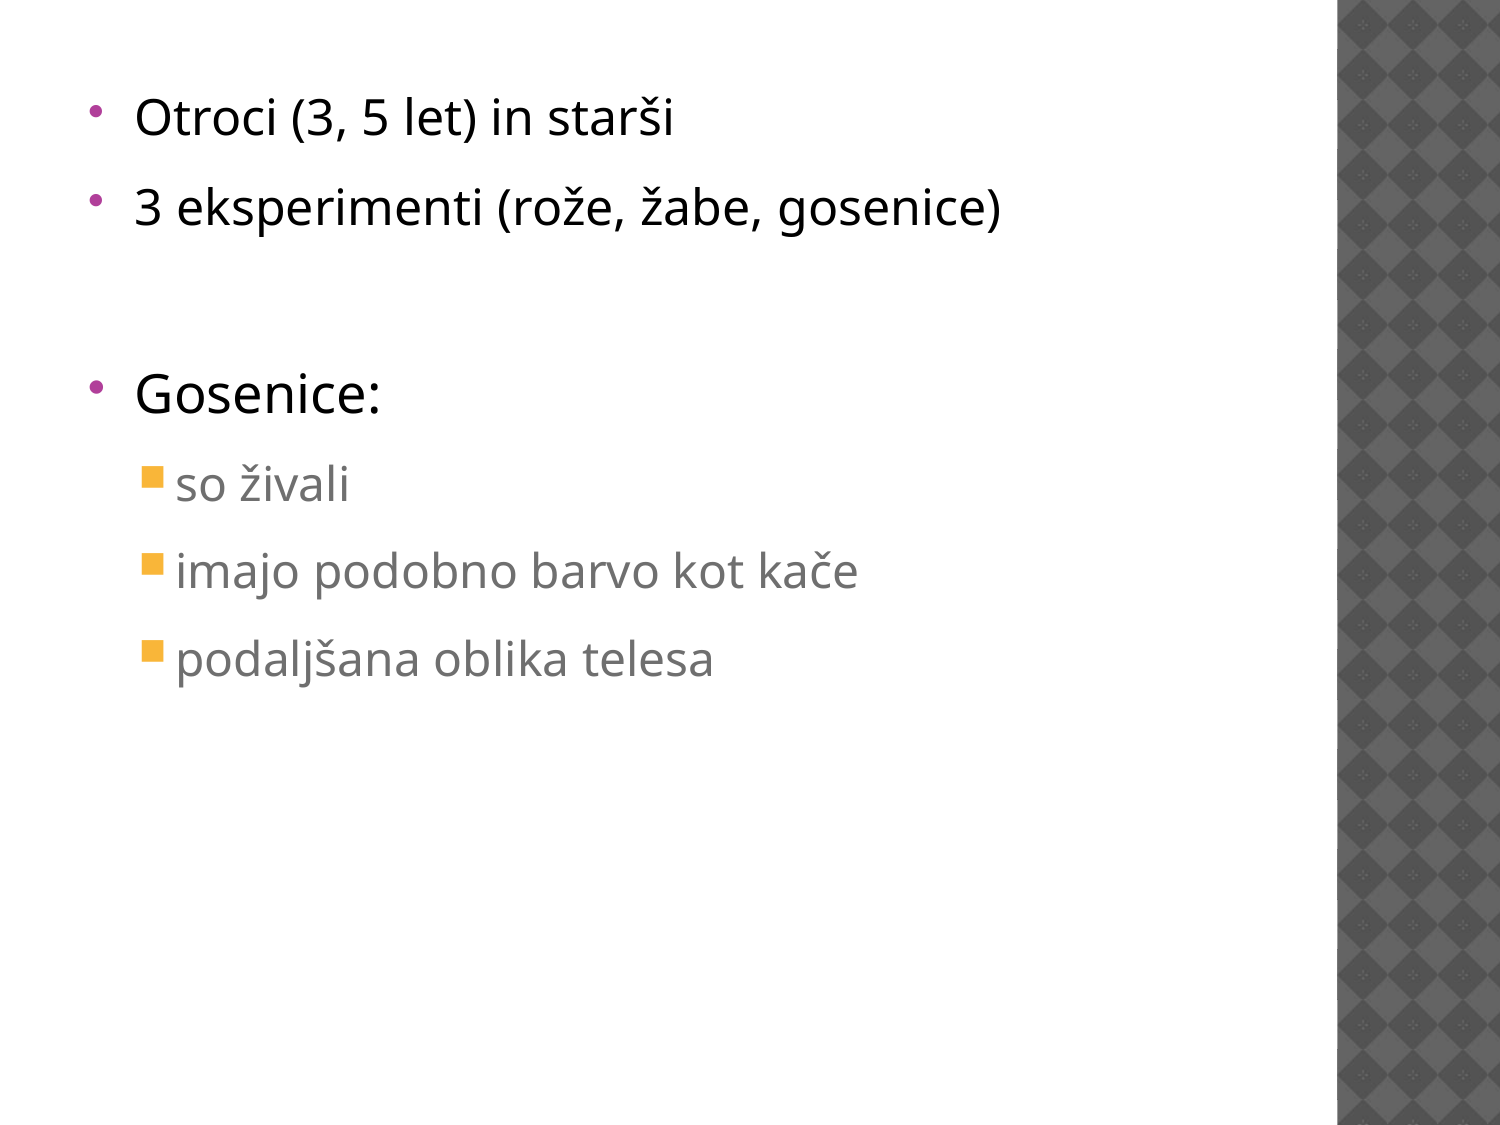

# Otroci (3, 5 let) in starši
3 eksperimenti (rože, žabe, gosenice)
Gosenice:
so živali
imajo podobno barvo kot kače
podaljšana oblika telesa